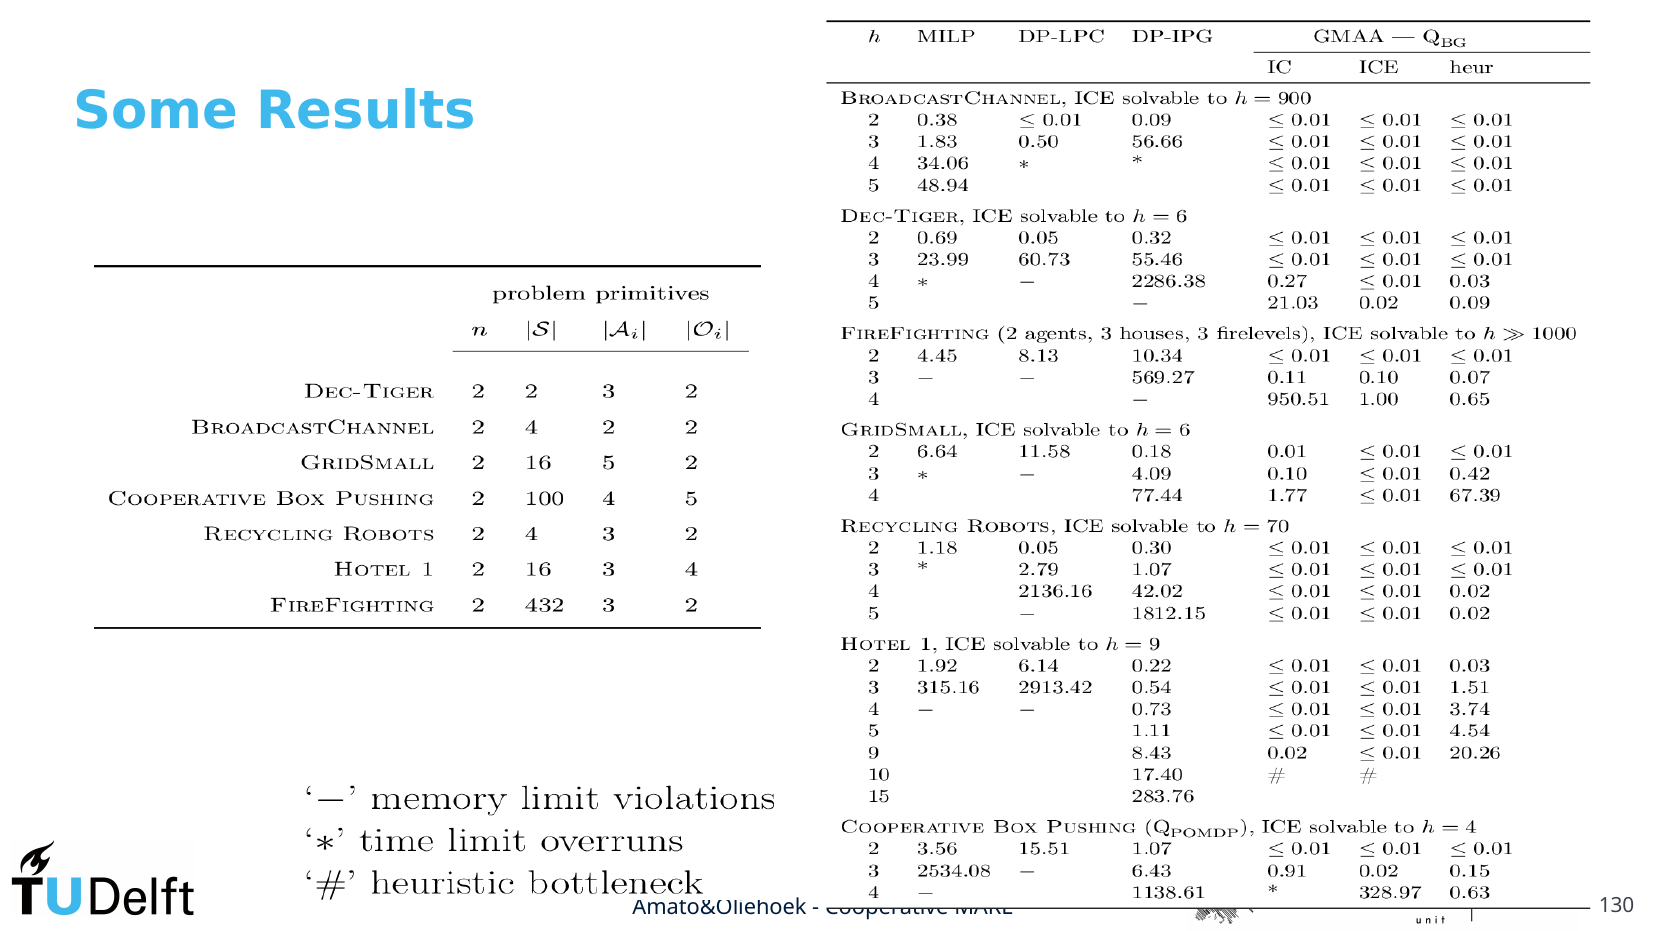

# Some Results
Amato&Oliehoek - Cooperative MARL